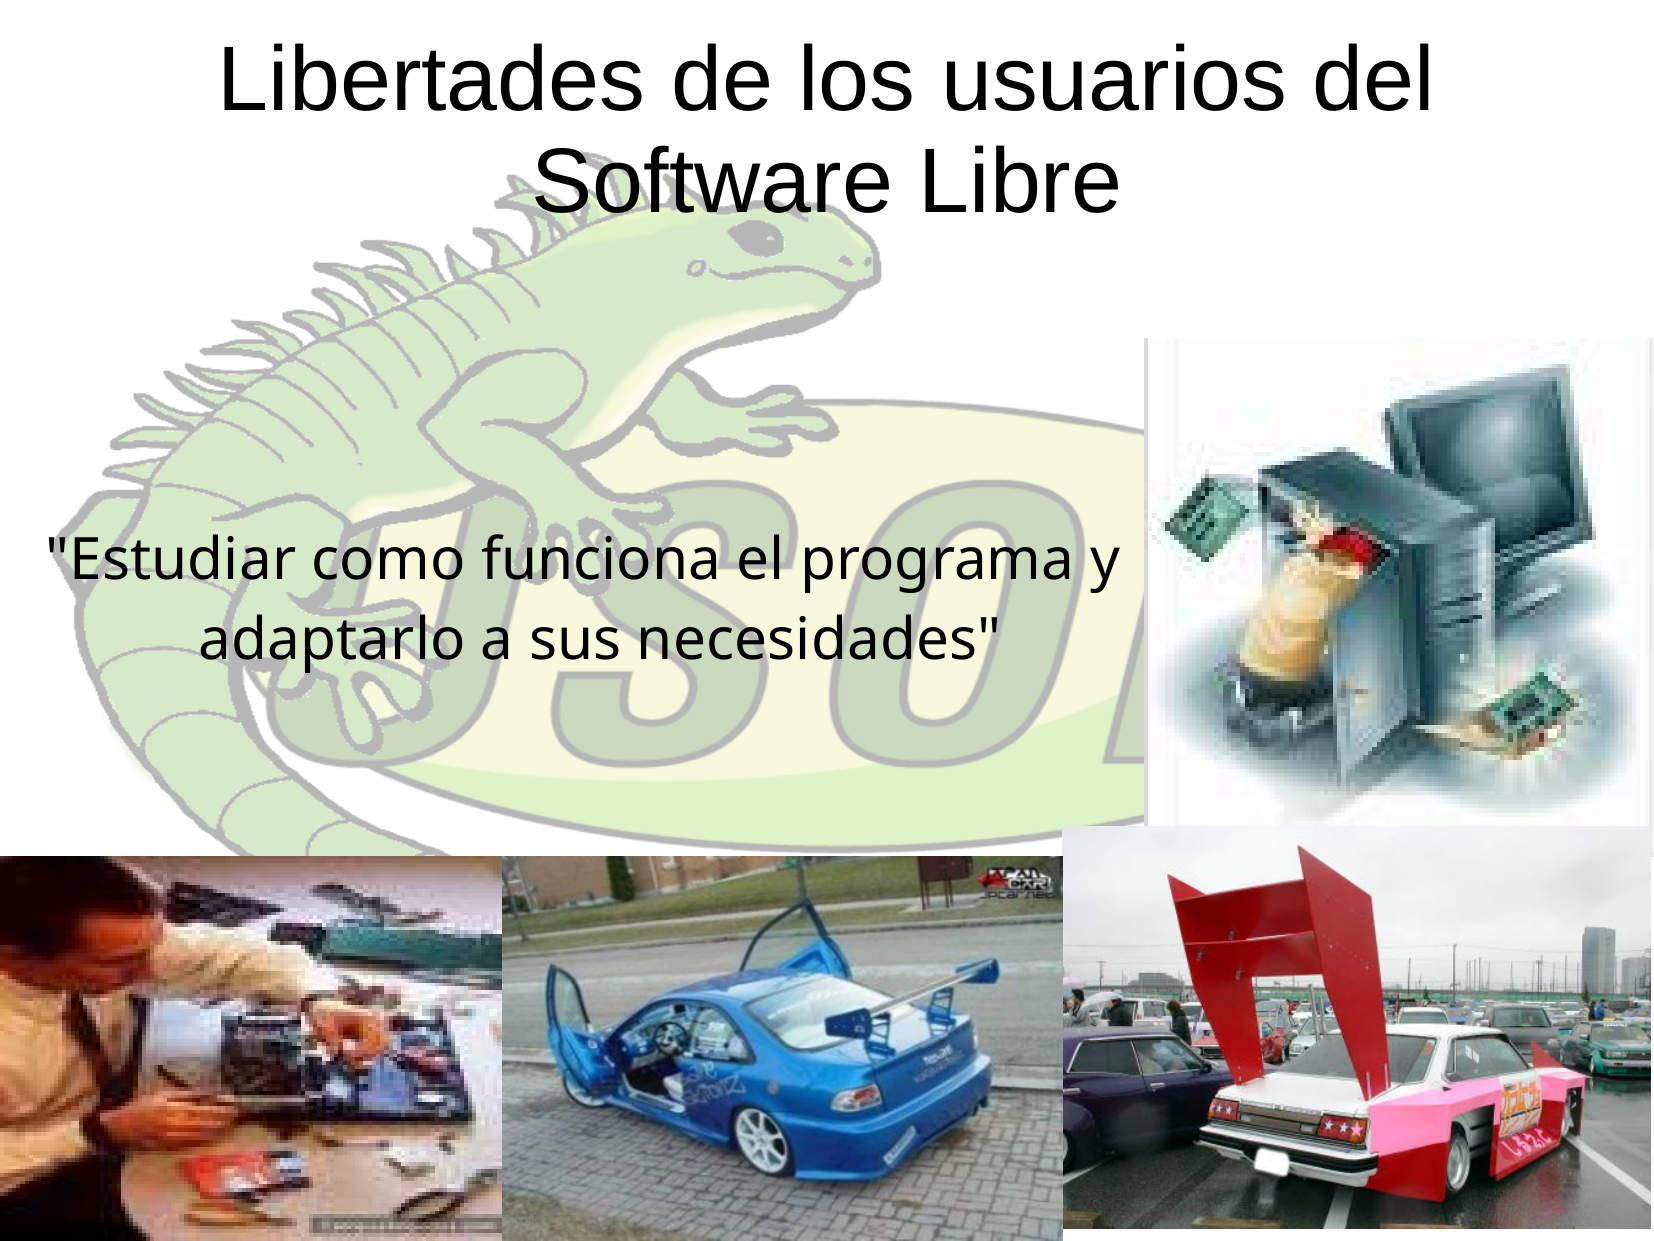

# Libertades de los usuarios del Software Libre
"Estudiar como funciona el programa y adaptarlo a sus necesidades"